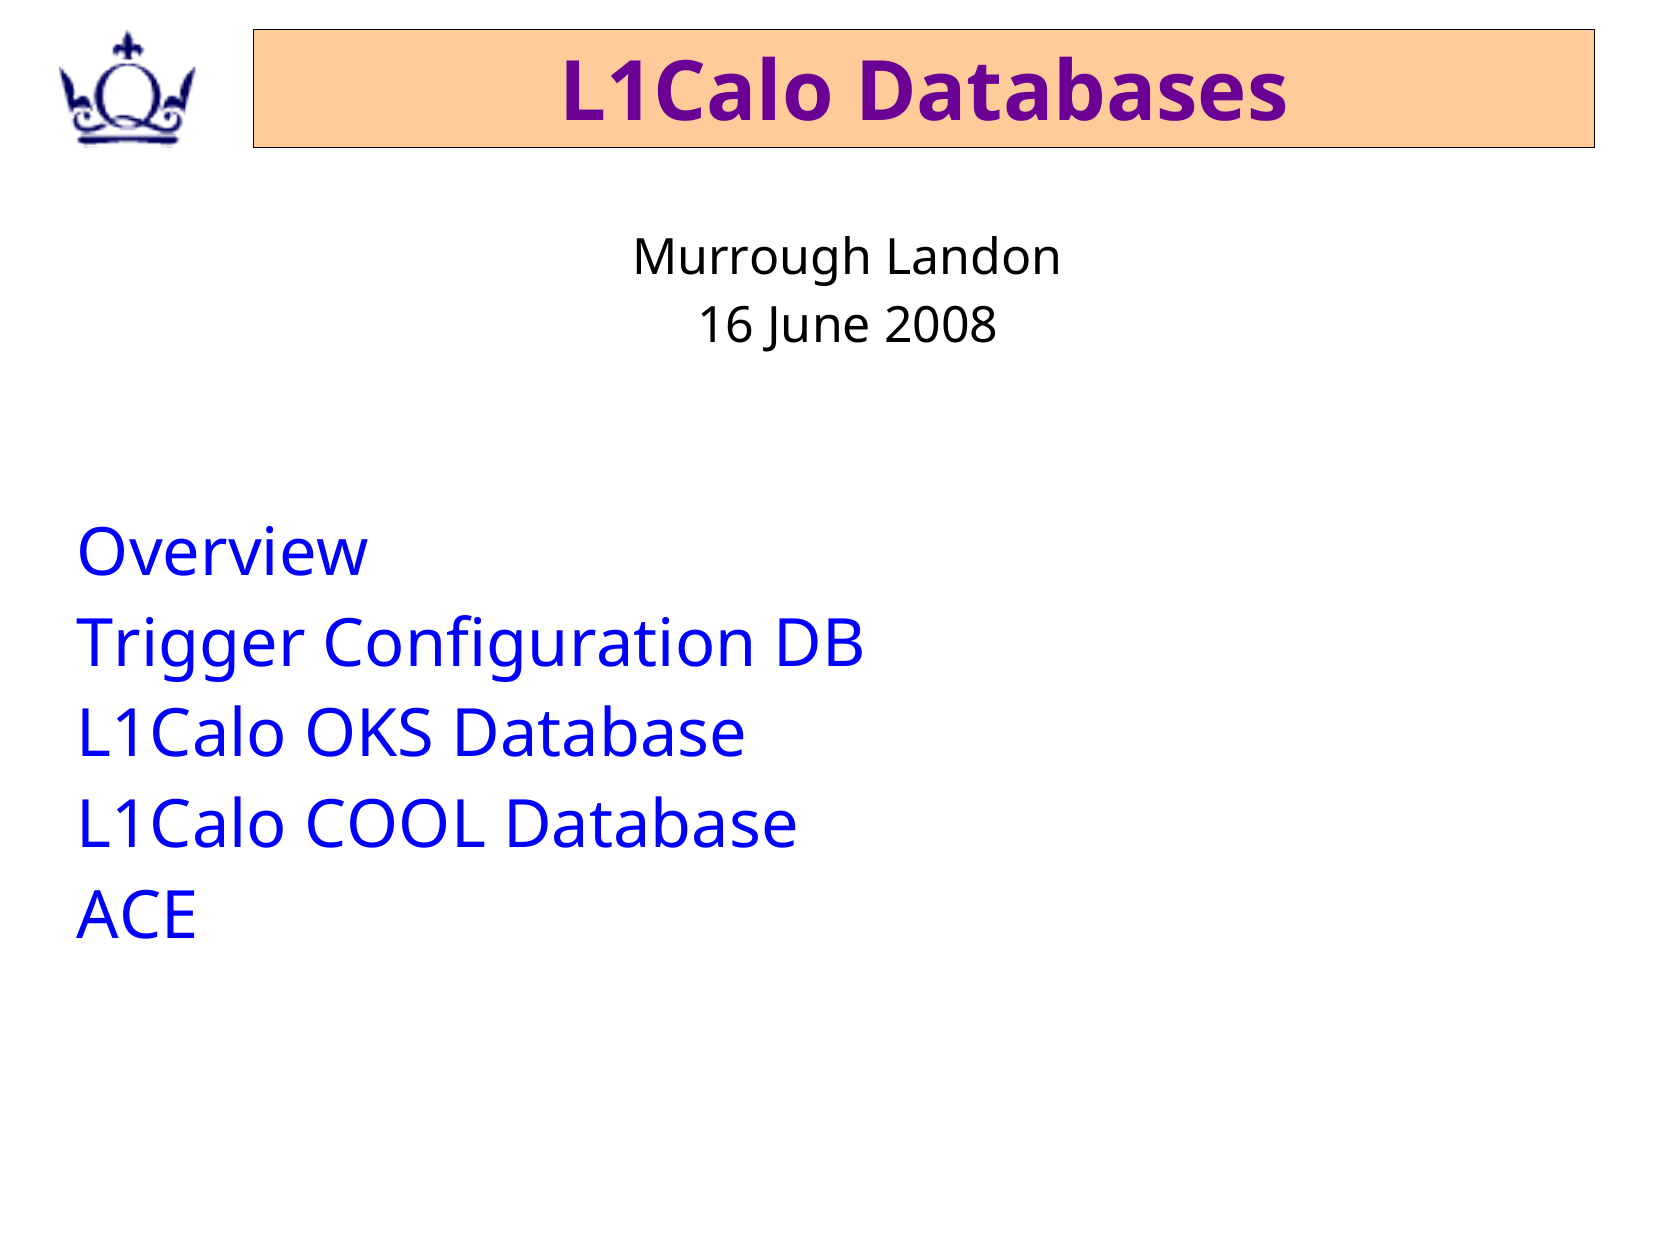

# L1Calo Databases
Murrough Landon
16 June 2008
Overview
Trigger Configuration DB
L1Calo OKS Database
L1Calo COOL Database
ACE